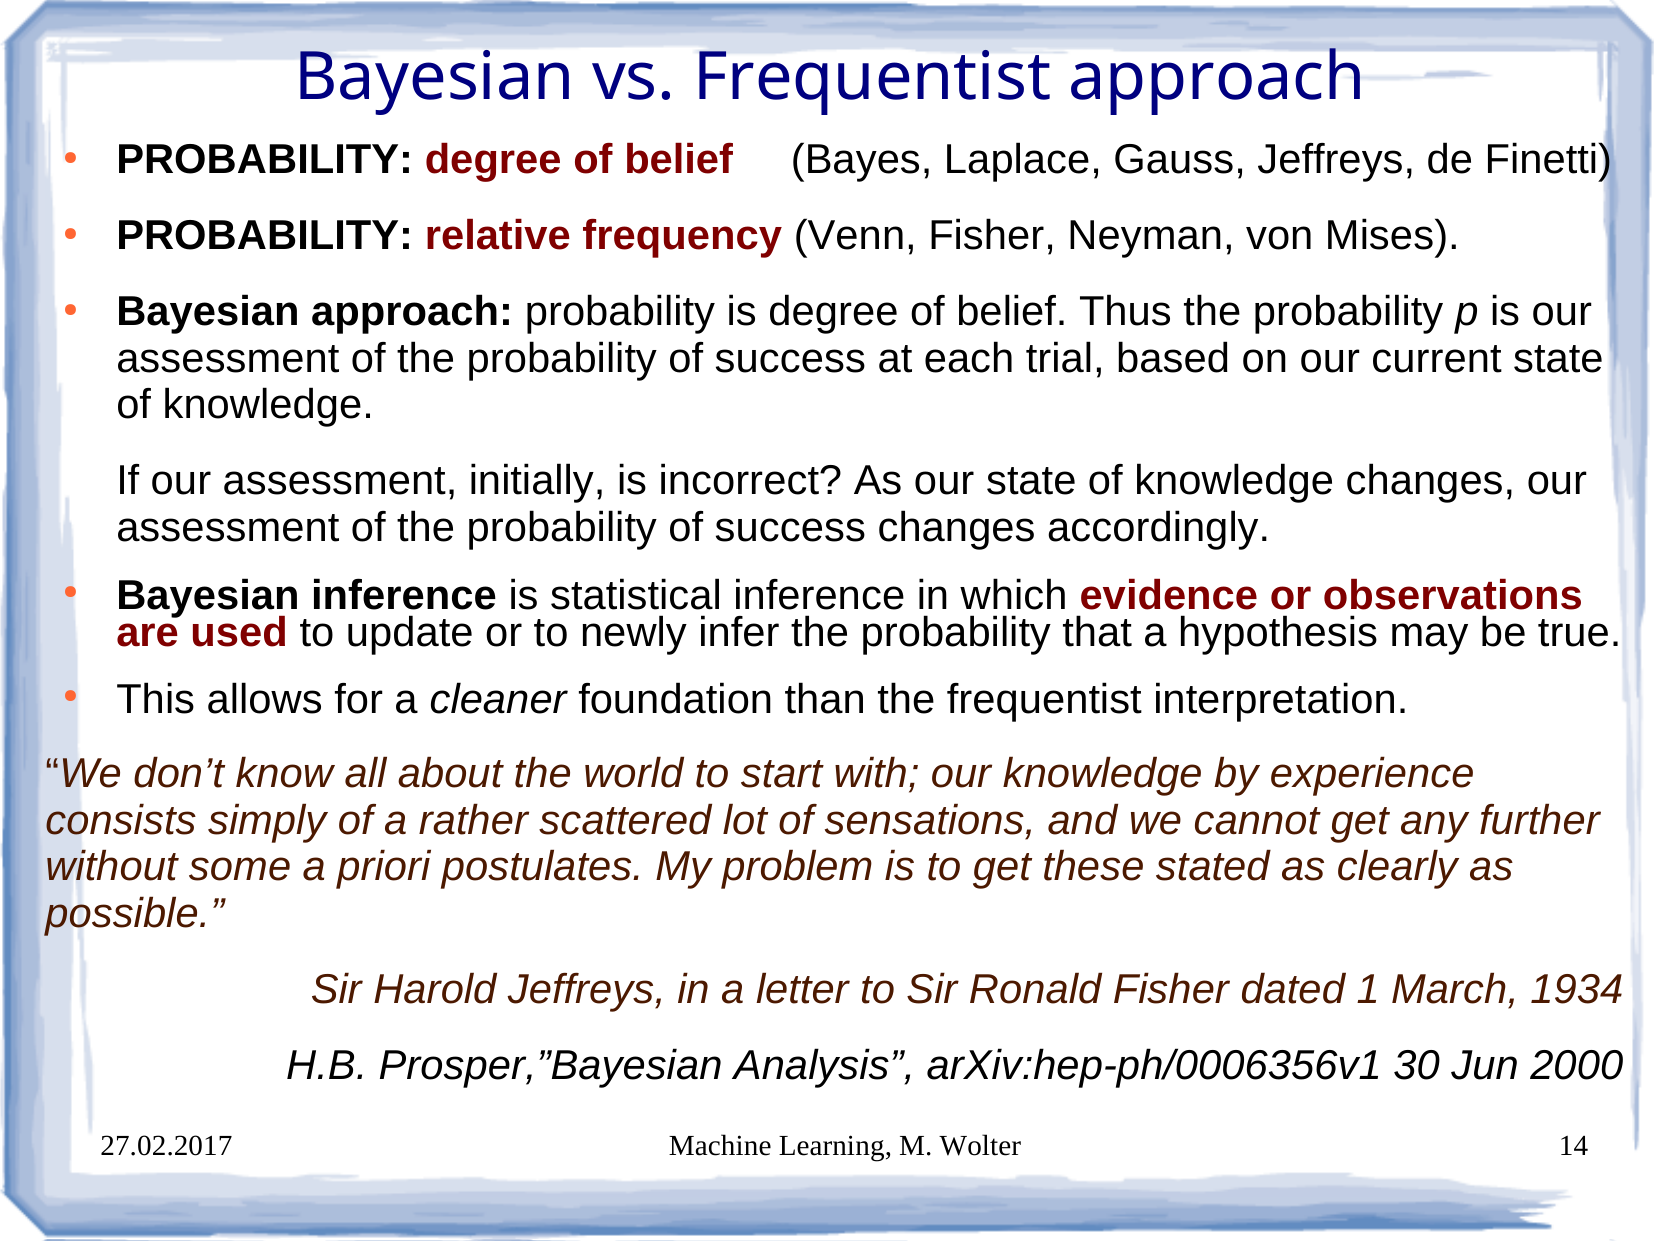

# Bayesian vs. Frequentist approach
PROBABILITY: degree of belief (Bayes, Laplace, Gauss, Jeffreys, de Finetti)
PROBABILITY: relative frequency (Venn, Fisher, Neyman, von Mises).
Bayesian approach: probability is degree of belief. Thus the probability p is our assessment of the probability of success at each trial, based on our current state of knowledge.
If our assessment, initially, is incorrect? As our state of knowledge changes, our assessment of the probability of success changes accordingly.
Bayesian inference is statistical inference in which evidence or observations are used to update or to newly infer the probability that a hypothesis may be true.
This allows for a cleaner foundation than the frequentist interpretation.
“We don’t know all about the world to start with; our knowledge by experience consists simply of a rather scattered lot of sensations, and we cannot get any further without some a priori postulates. My problem is to get these stated as clearly as possible.”
Sir Harold Jeffreys, in a letter to Sir Ronald Fisher dated 1 March, 1934
H.B. Prosper,”Bayesian Analysis”, arXiv:hep-ph/0006356v1 30 Jun 2000
27.02.2017
Machine Learning, M. Wolter
14